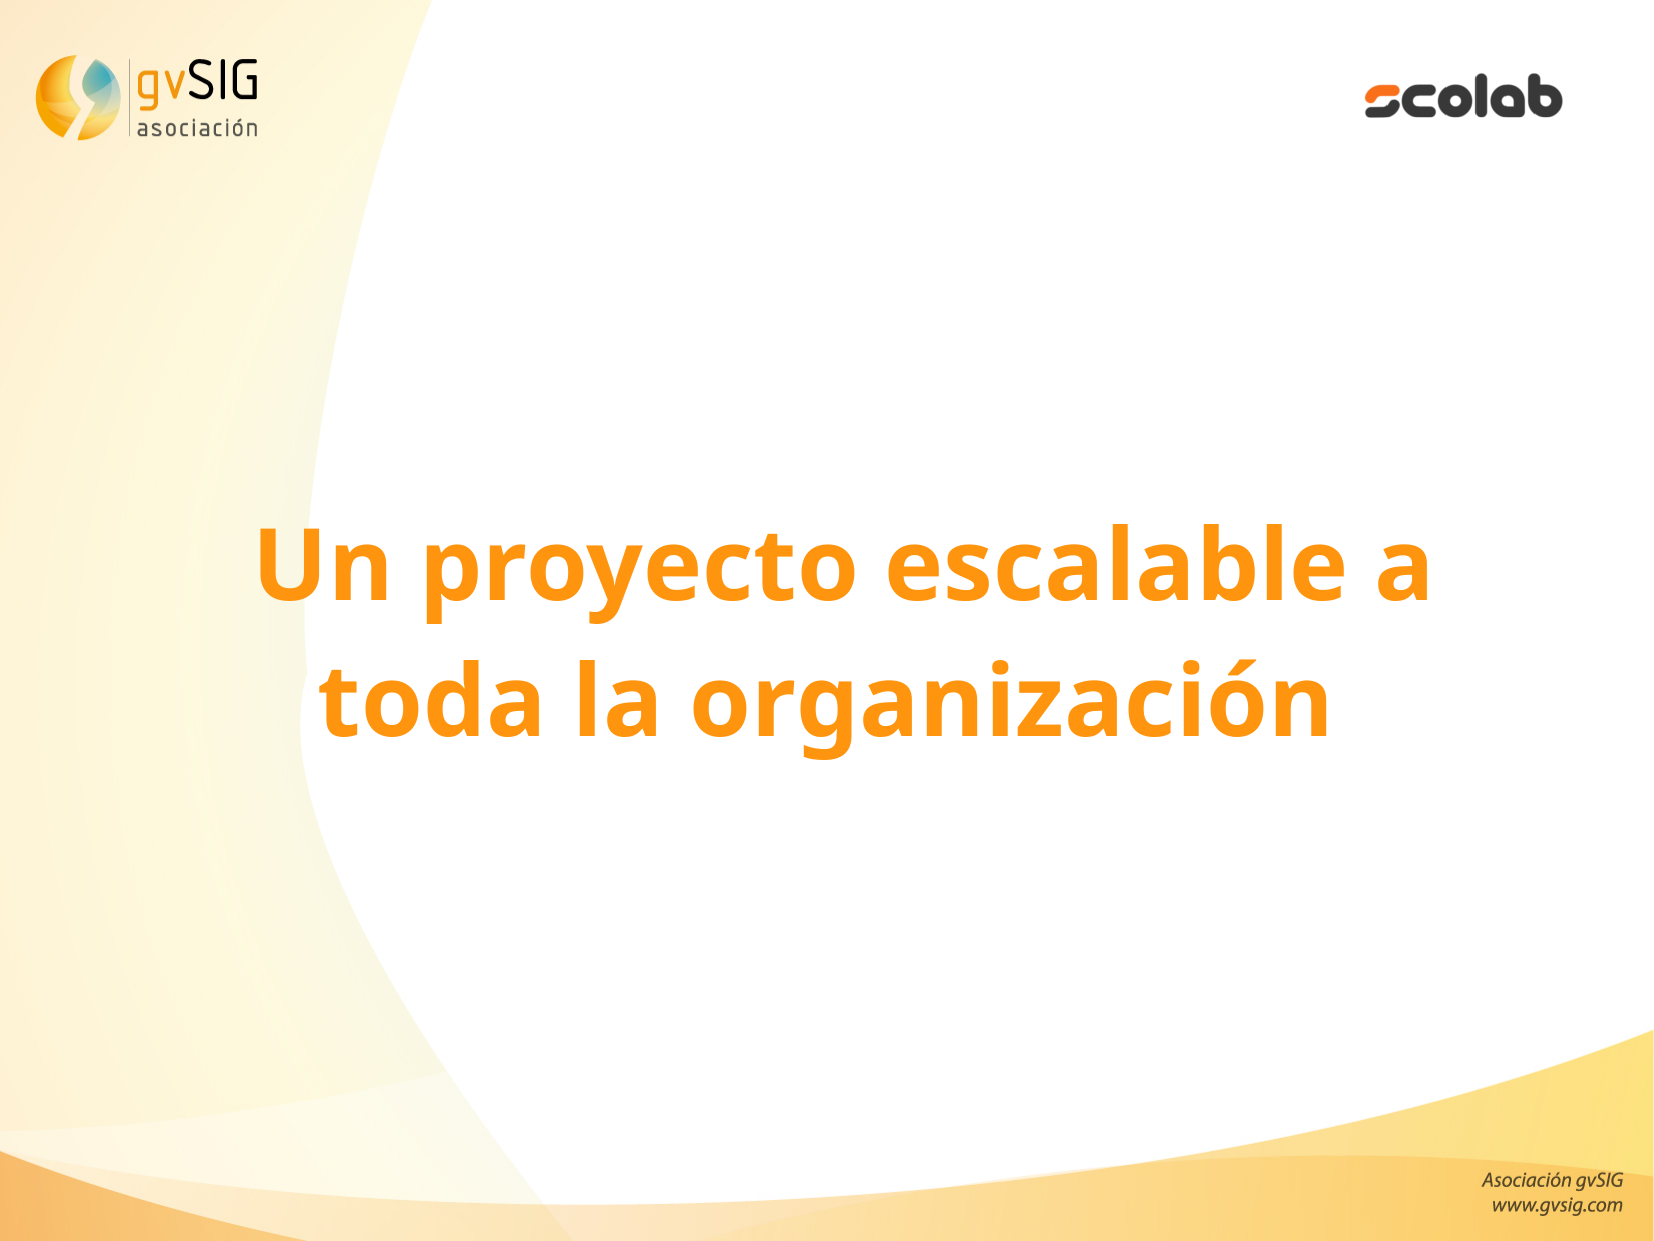

# Un proyecto escalable a toda la organización